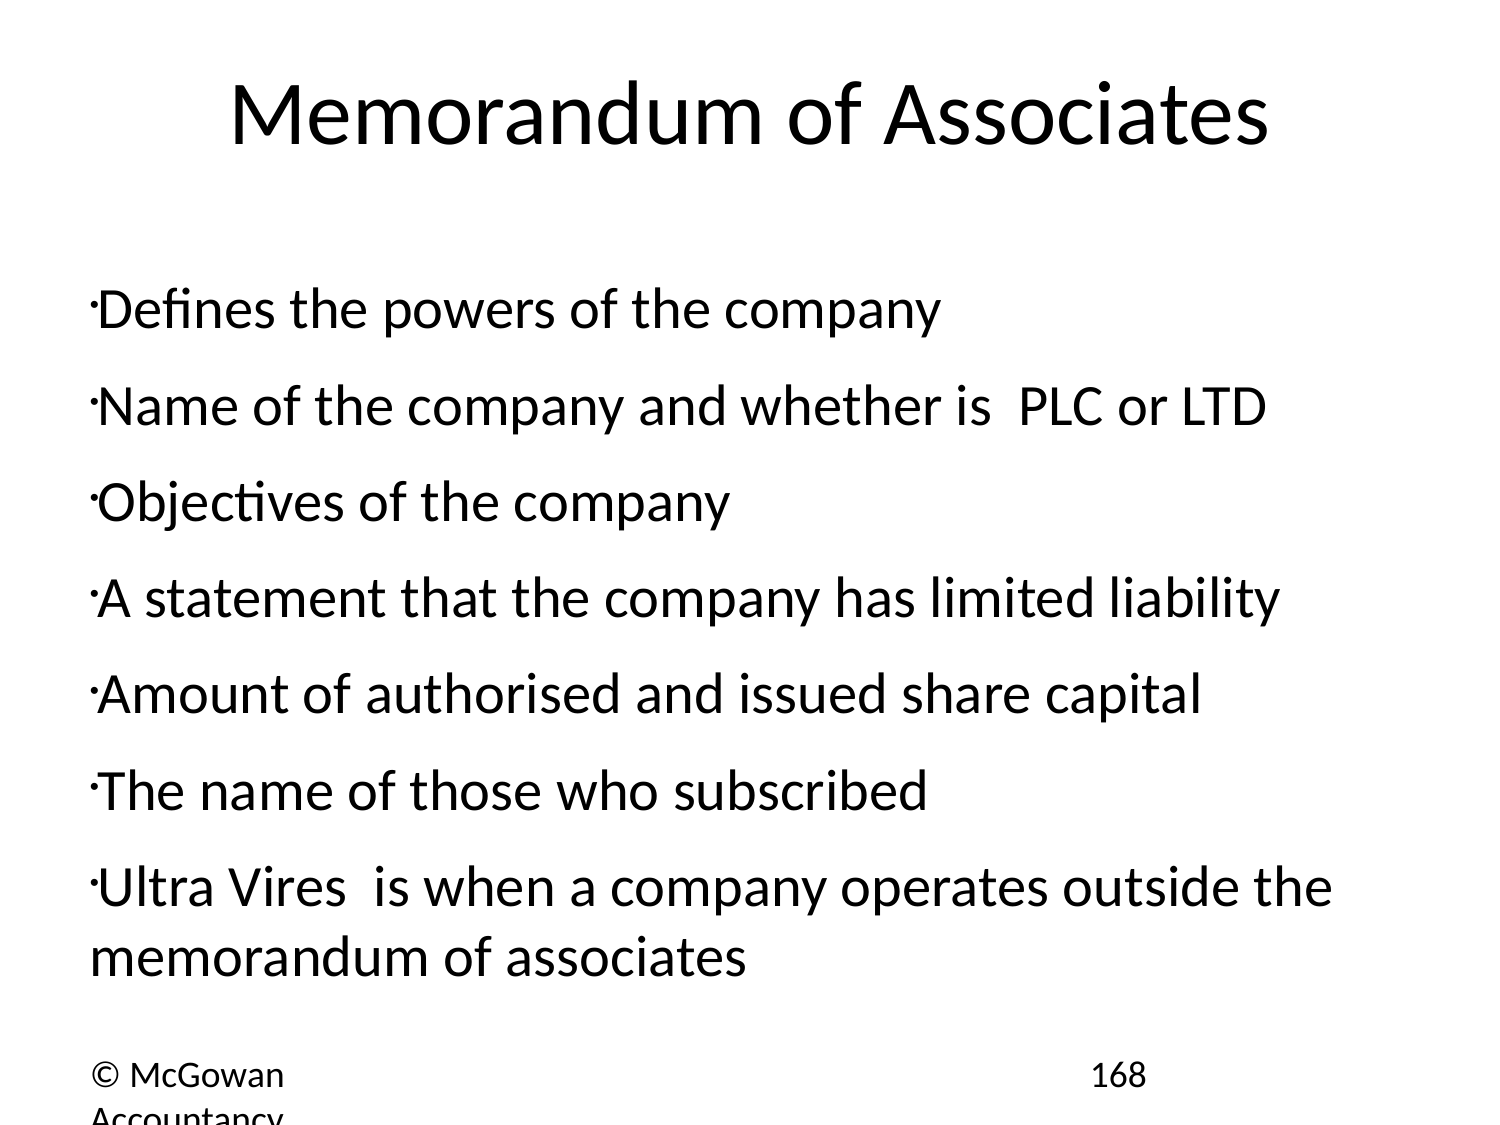

# Memorandum of Associates
Defines the powers of the company
Name of the company and whether is PLC or LTD
Objectives of the company
A statement that the company has limited liability
Amount of authorised and issued share capital
The name of those who subscribed
Ultra Vires is when a company operates outside the memorandum of associates
© McGowan Accountancy Services
168